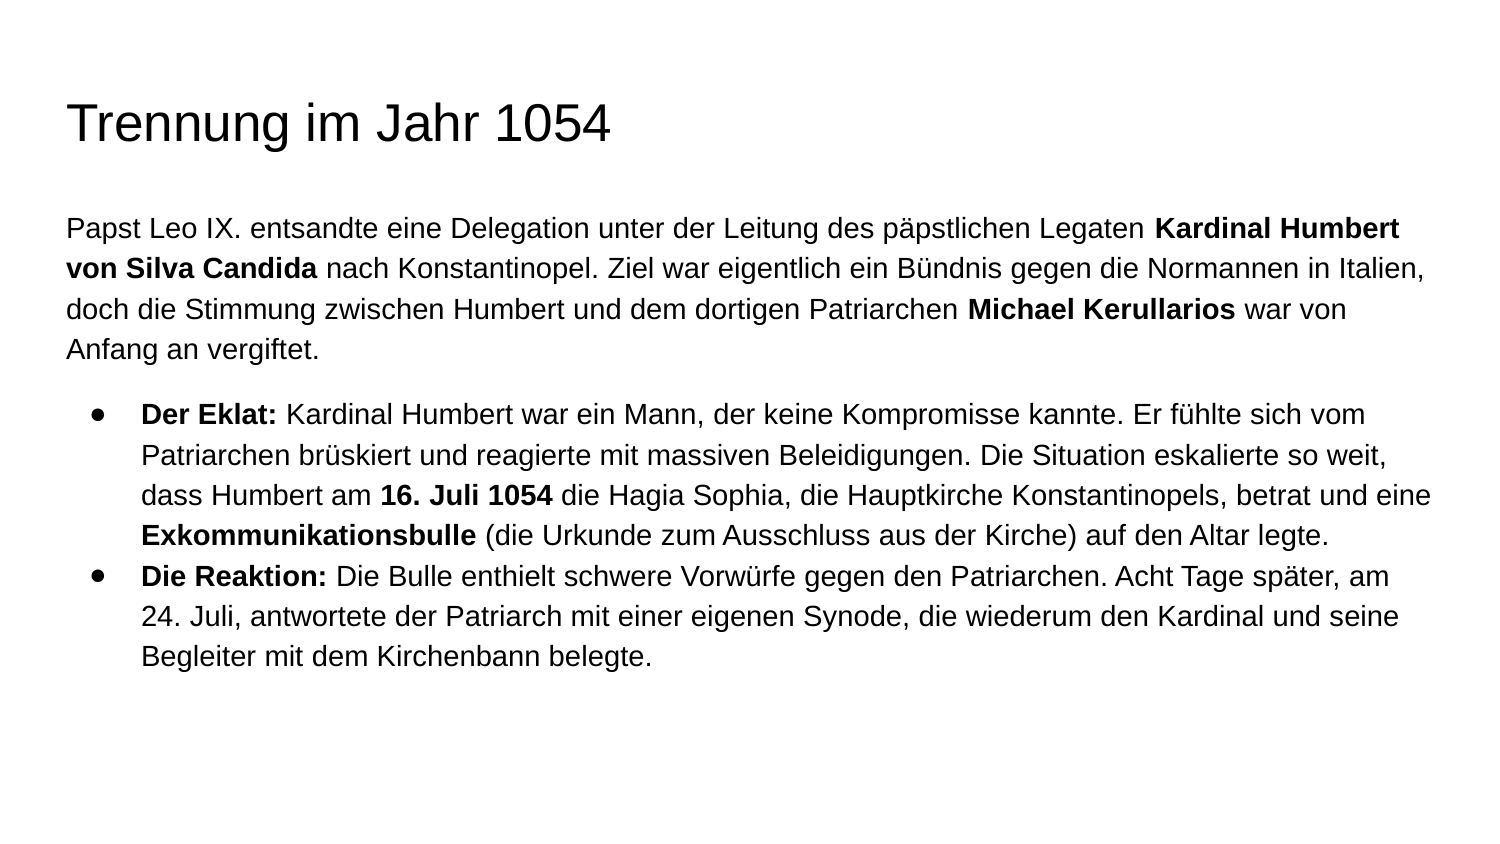

# Trennung im Jahr 1054
Papst Leo IX. entsandte eine Delegation unter der Leitung des päpstlichen Legaten Kardinal Humbert von Silva Candida nach Konstantinopel. Ziel war eigentlich ein Bündnis gegen die Normannen in Italien, doch die Stimmung zwischen Humbert und dem dortigen Patriarchen Michael Kerullarios war von Anfang an vergiftet.
Der Eklat: Kardinal Humbert war ein Mann, der keine Kompromisse kannte. Er fühlte sich vom Patriarchen brüskiert und reagierte mit massiven Beleidigungen. Die Situation eskalierte so weit, dass Humbert am 16. Juli 1054 die Hagia Sophia, die Hauptkirche Konstantinopels, betrat und eine Exkommunikationsbulle (die Urkunde zum Ausschluss aus der Kirche) auf den Altar legte.
Die Reaktion: Die Bulle enthielt schwere Vorwürfe gegen den Patriarchen. Acht Tage später, am 24. Juli, antwortete der Patriarch mit einer eigenen Synode, die wiederum den Kardinal und seine Begleiter mit dem Kirchenbann belegte.